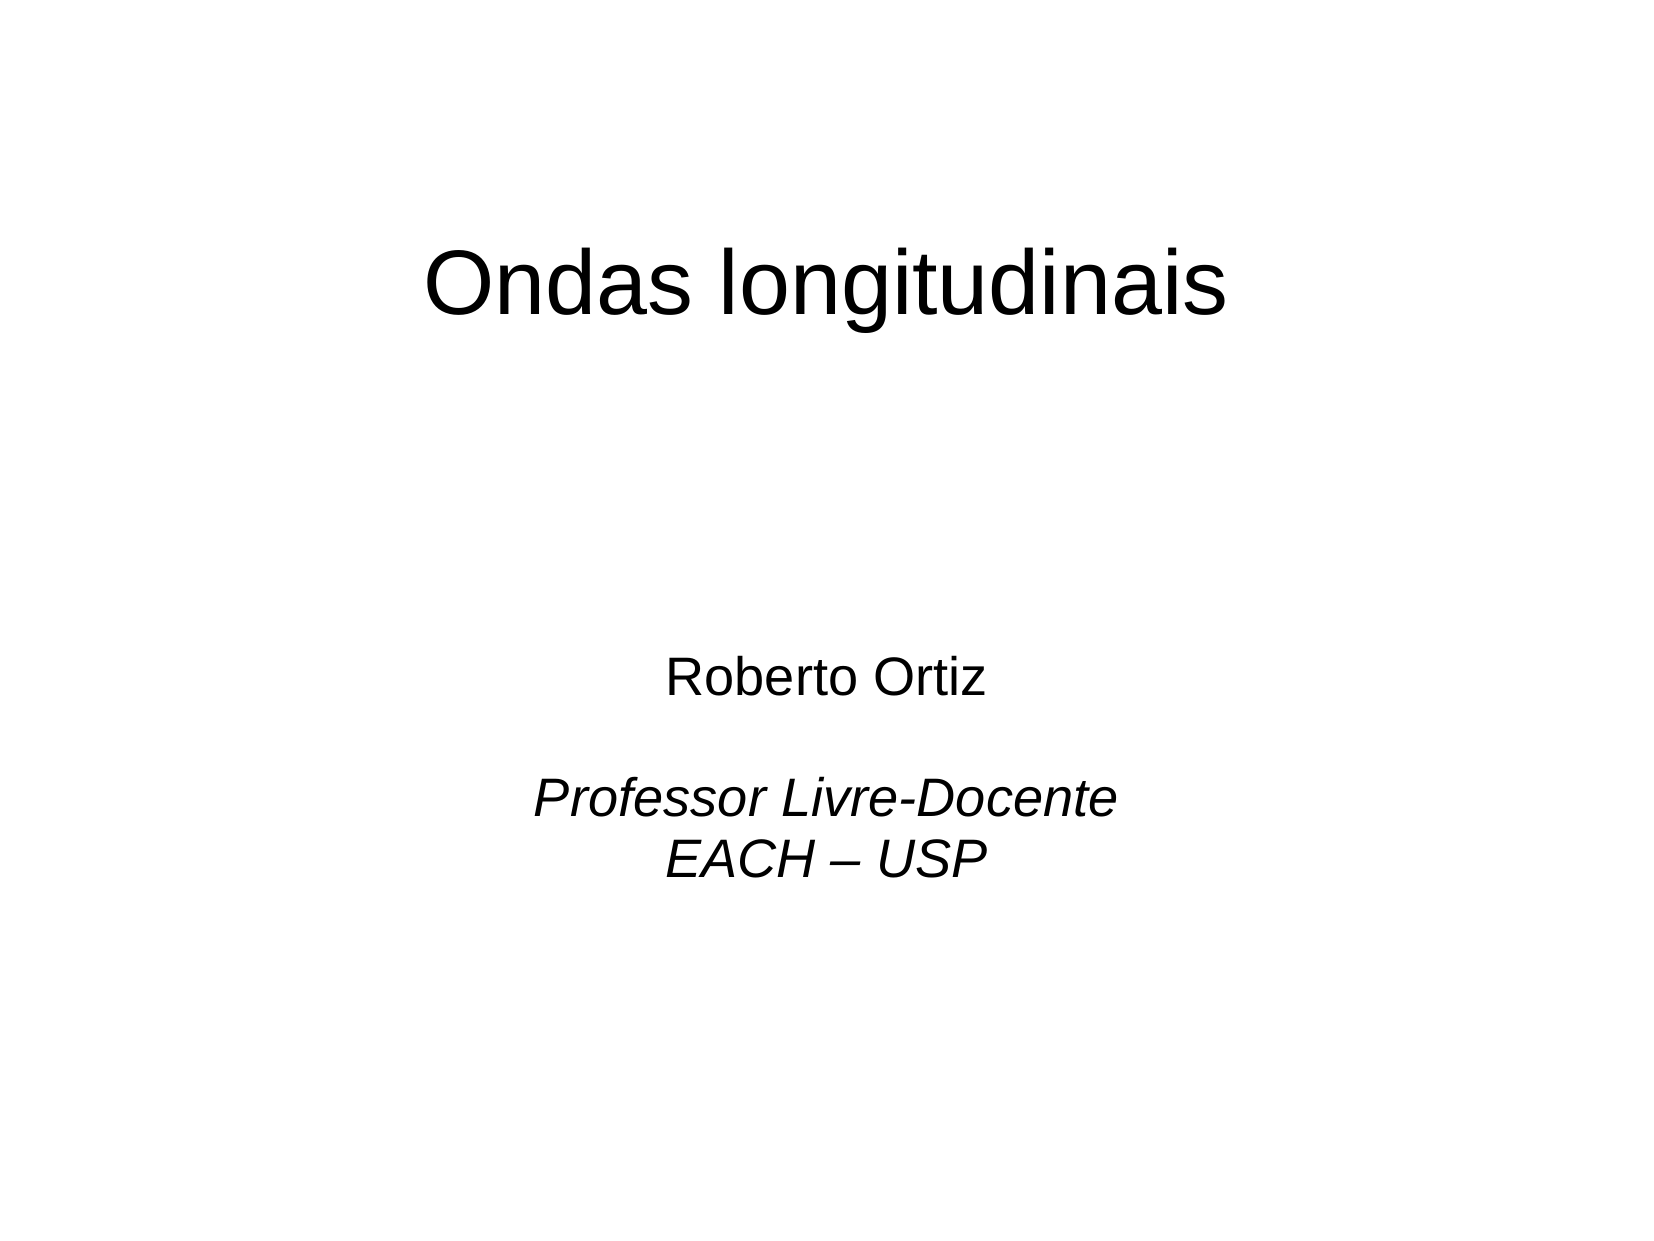

# Ondas longitudinais
Roberto Ortiz
Professor Livre-Docente
EACH – USP